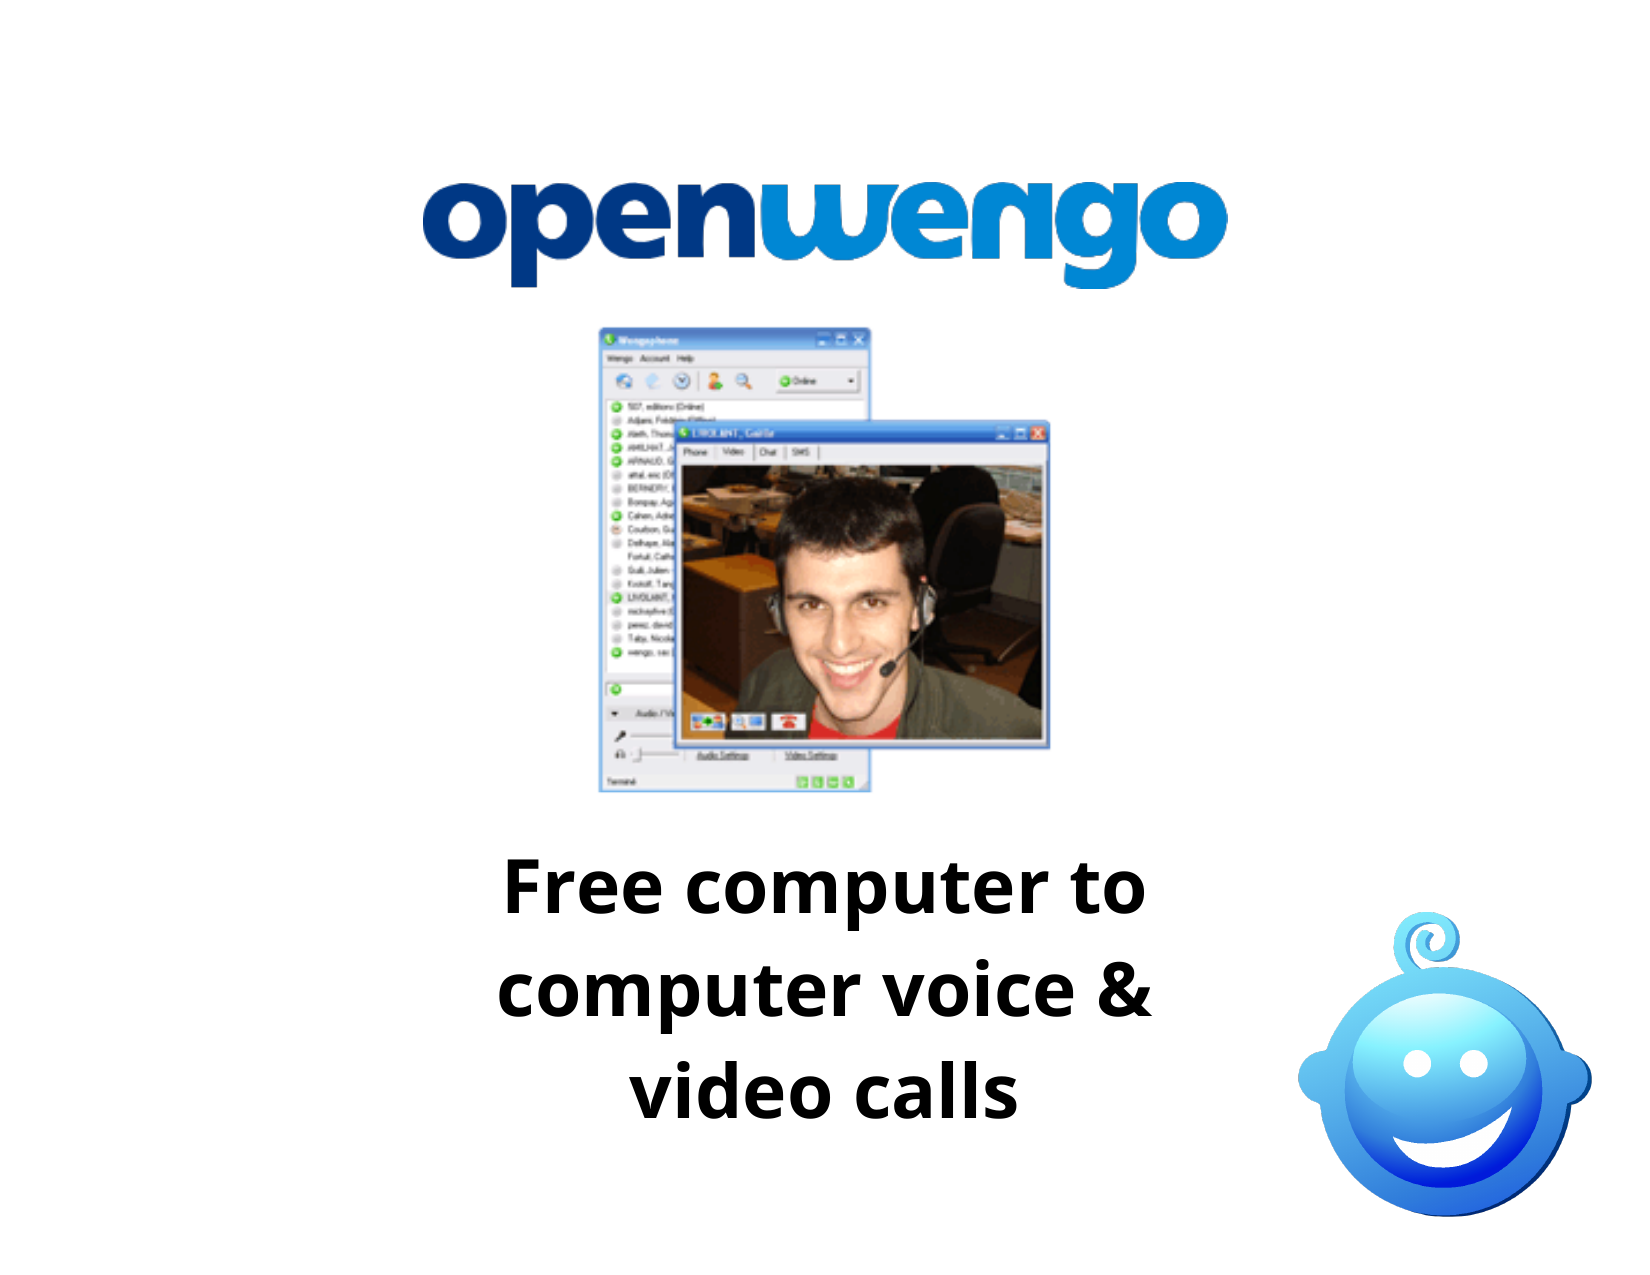

Free computer to computer voice & video calls